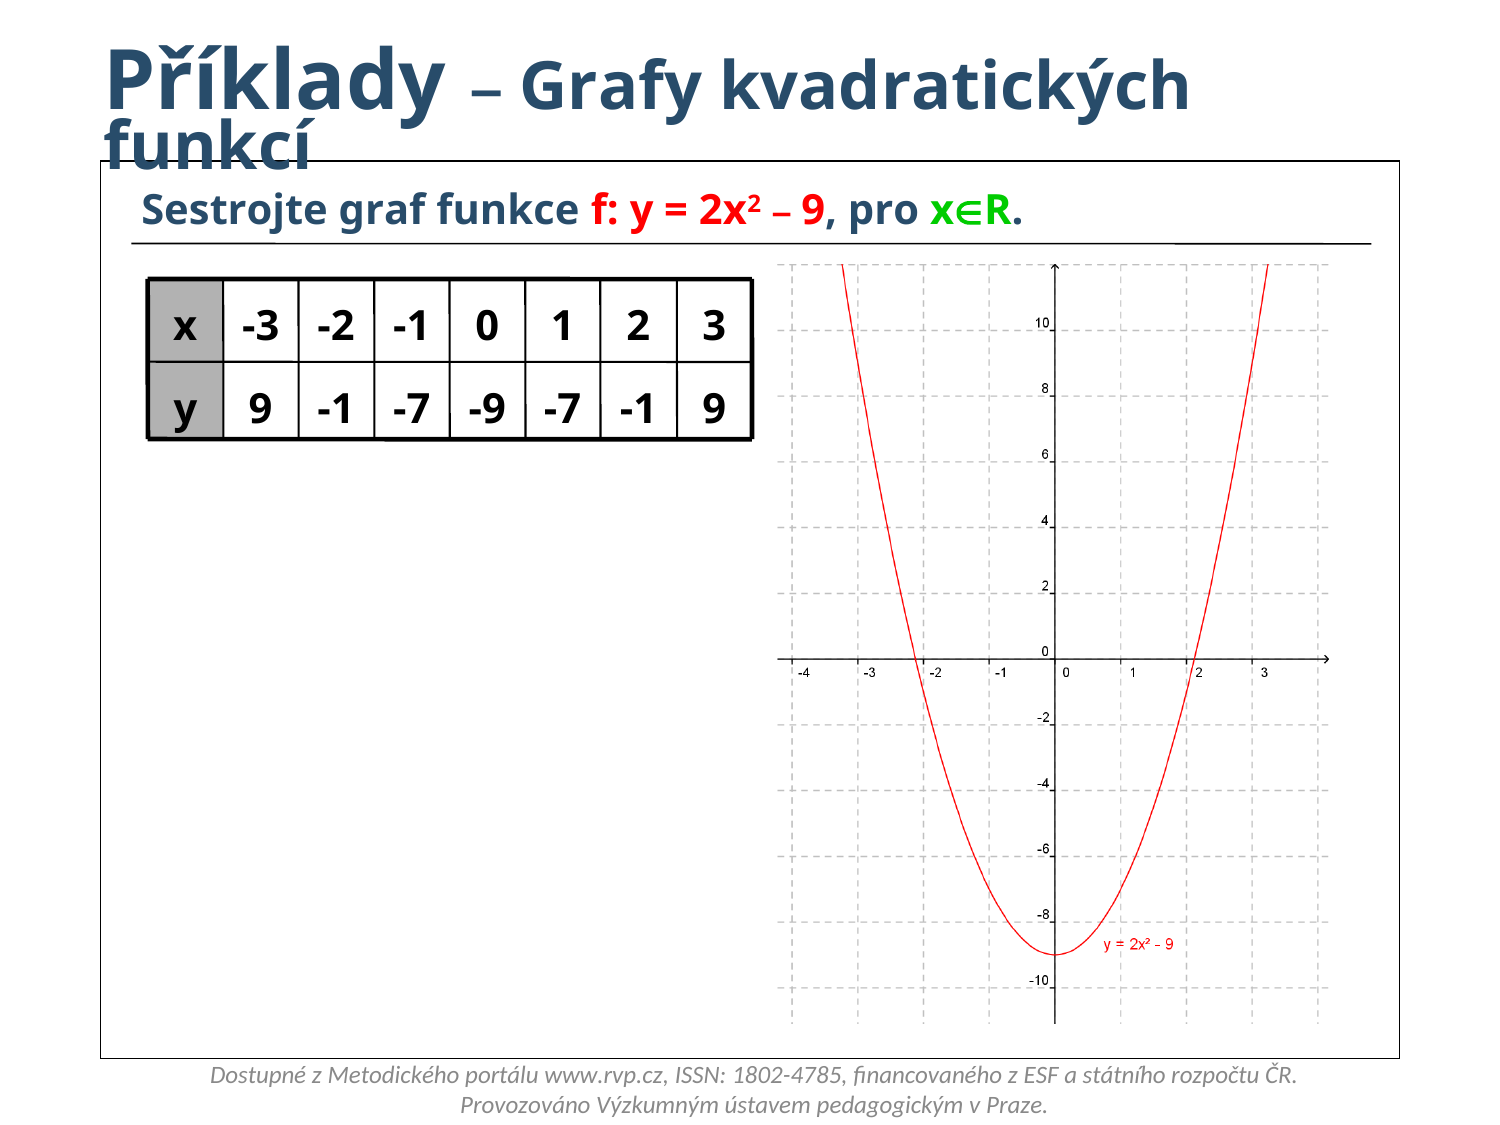

# Příklady – Grafy kvadratických funkcí
Sestrojte graf funkce f: y = 2x2 – 9, pro xR.
x
-3
-2
-1
0
1
2
3
y
9
-1
-7
-9
-7
-1
9